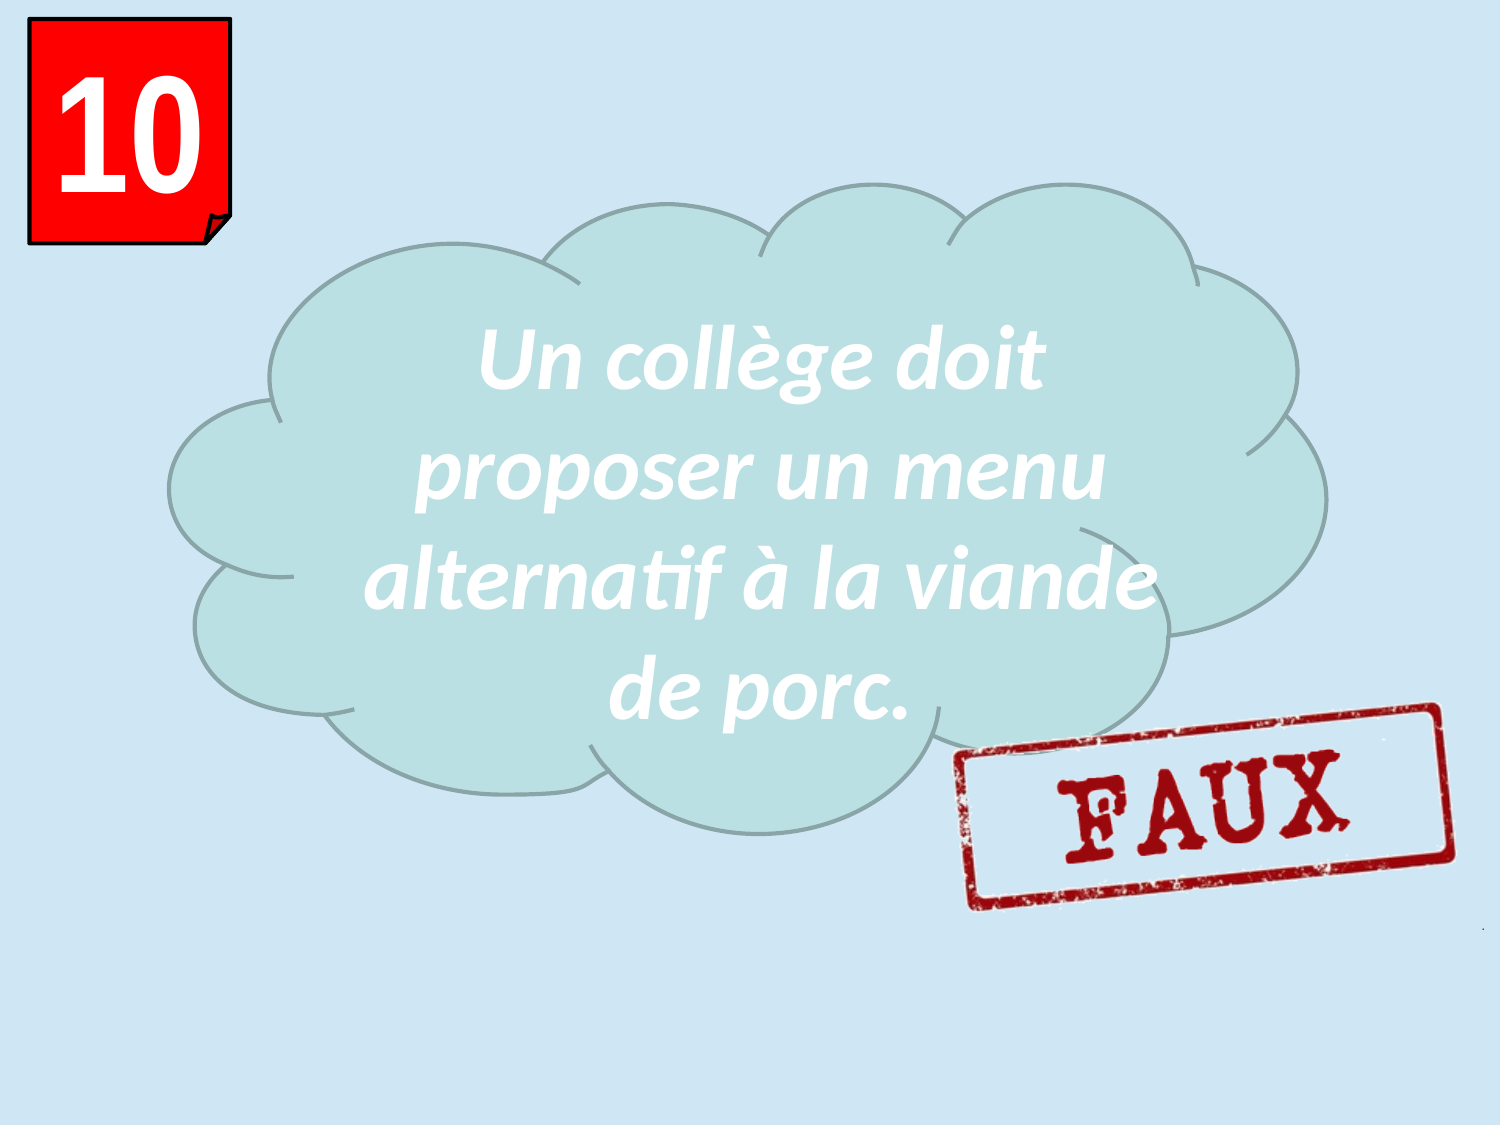

10
Un collège doit proposer un menu alternatif à la viande de porc.